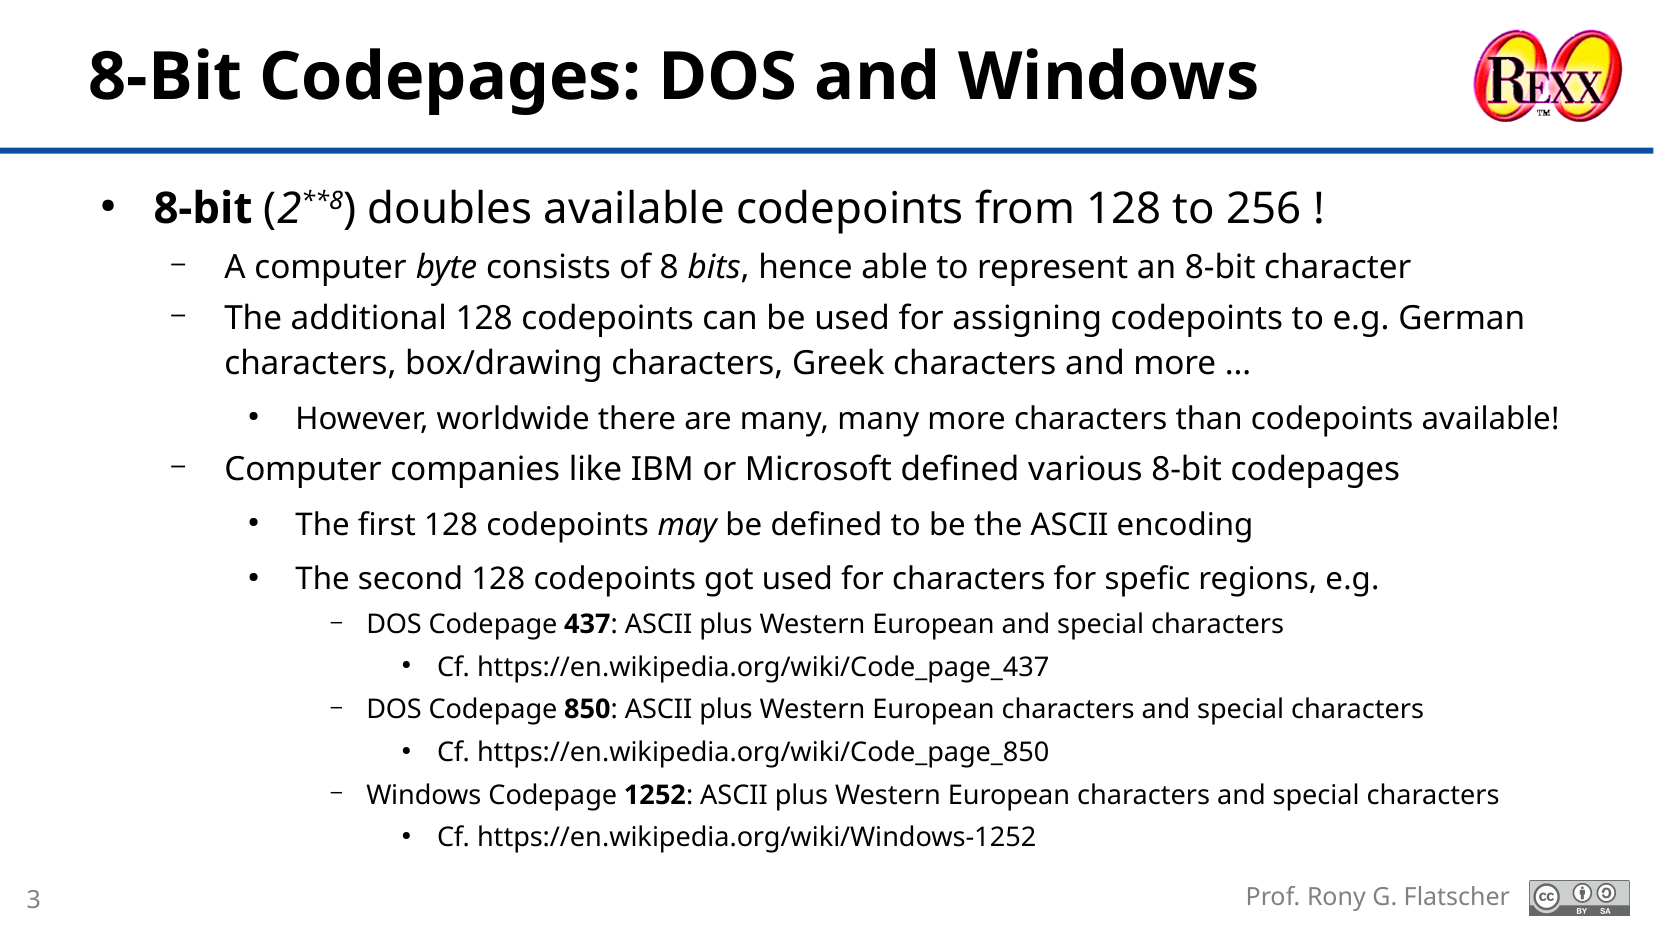

# 8-Bit Codepages: DOS and Windows
8-bit (2**8) doubles available codepoints from 128 to 256 !
A computer byte consists of 8 bits, hence able to represent an 8-bit character
The additional 128 codepoints can be used for assigning codepoints to e.g. German characters, box/drawing characters, Greek characters and more …
However, worldwide there are many, many more characters than codepoints available!
Computer companies like IBM or Microsoft defined various 8-bit codepages
The first 128 codepoints may be defined to be the ASCII encoding
The second 128 codepoints got used for characters for spefic regions, e.g.
DOS Codepage 437: ASCII plus Western European and special characters
Cf. https://en.wikipedia.org/wiki/Code_page_437
DOS Codepage 850: ASCII plus Western European characters and special characters
Cf. https://en.wikipedia.org/wiki/Code_page_850
Windows Codepage 1252: ASCII plus Western European characters and special characters
Cf. https://en.wikipedia.org/wiki/Windows-1252